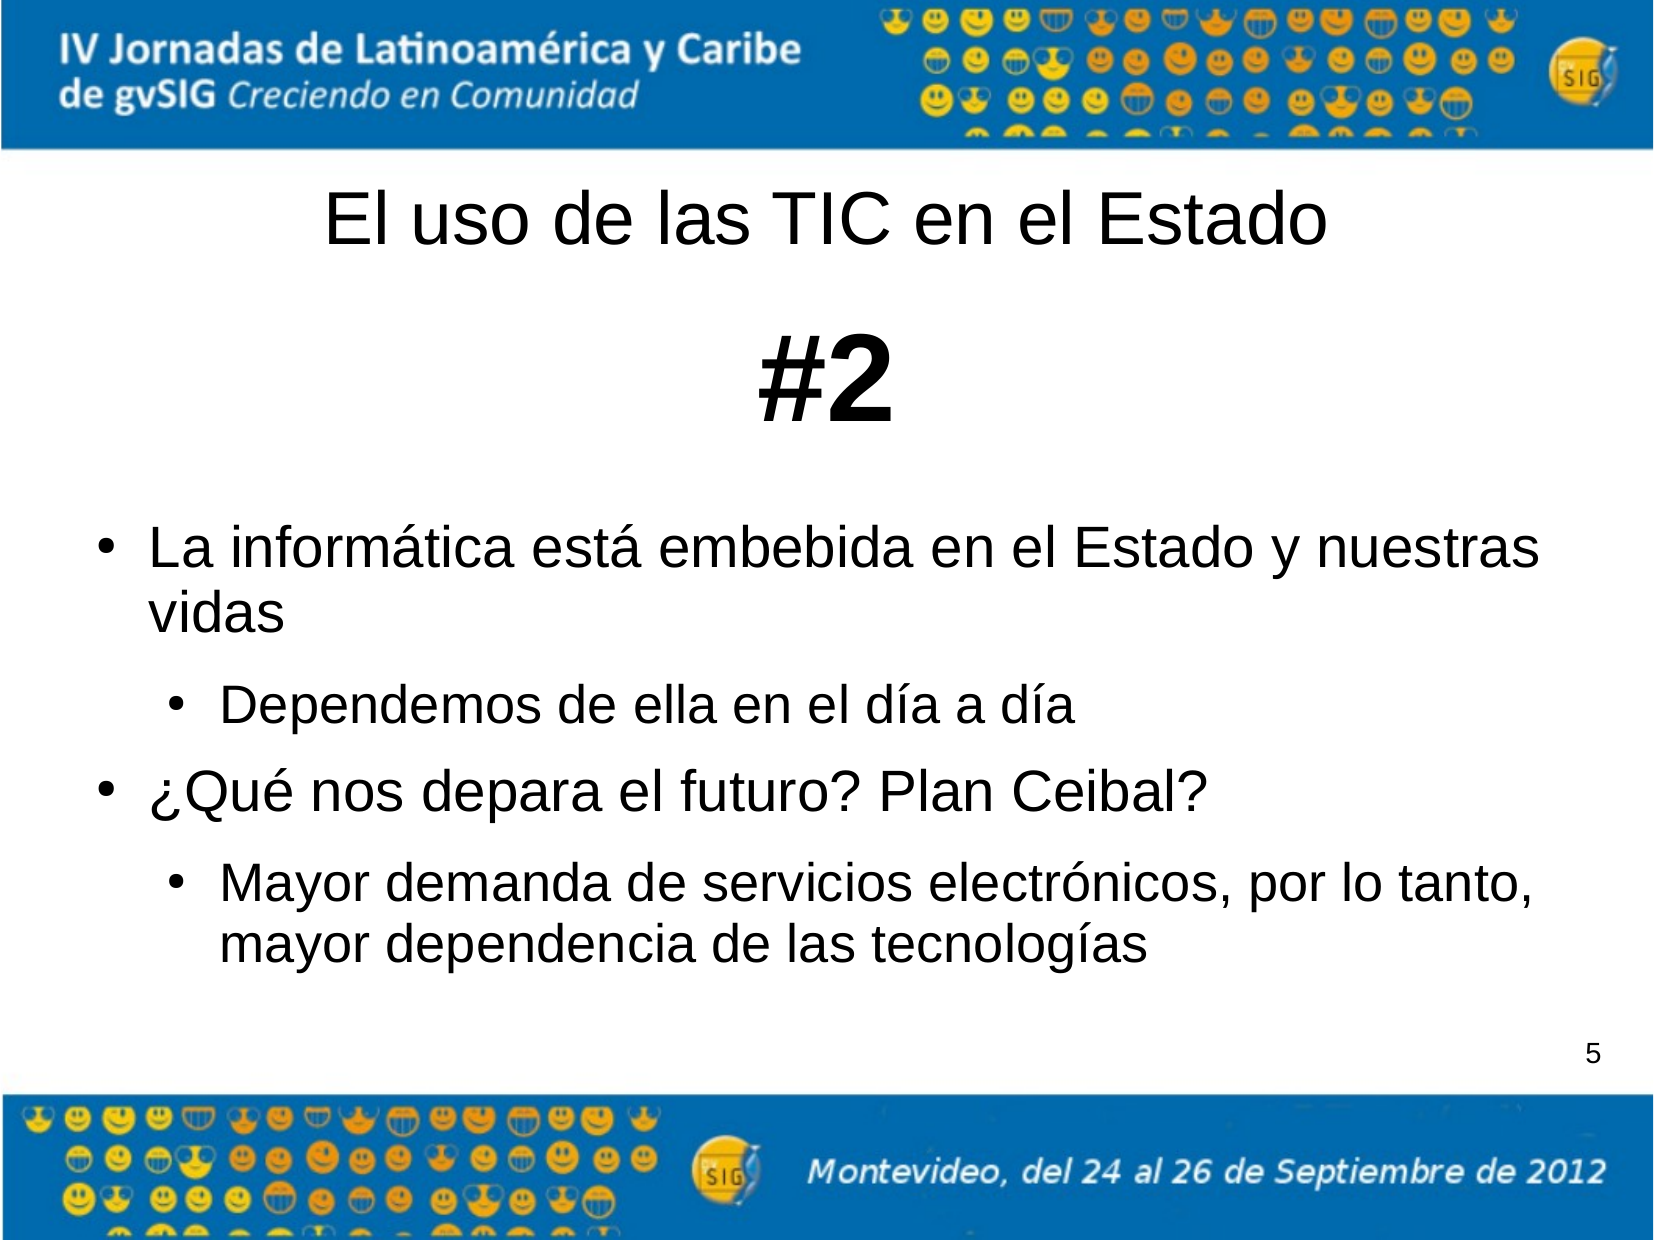

# El uso de las TIC en el Estado
#2
La informática está embebida en el Estado y nuestras vidas
Dependemos de ella en el día a día
¿Qué nos depara el futuro? Plan Ceibal?
Mayor demanda de servicios electrónicos, por lo tanto, mayor dependencia de las tecnologías
5